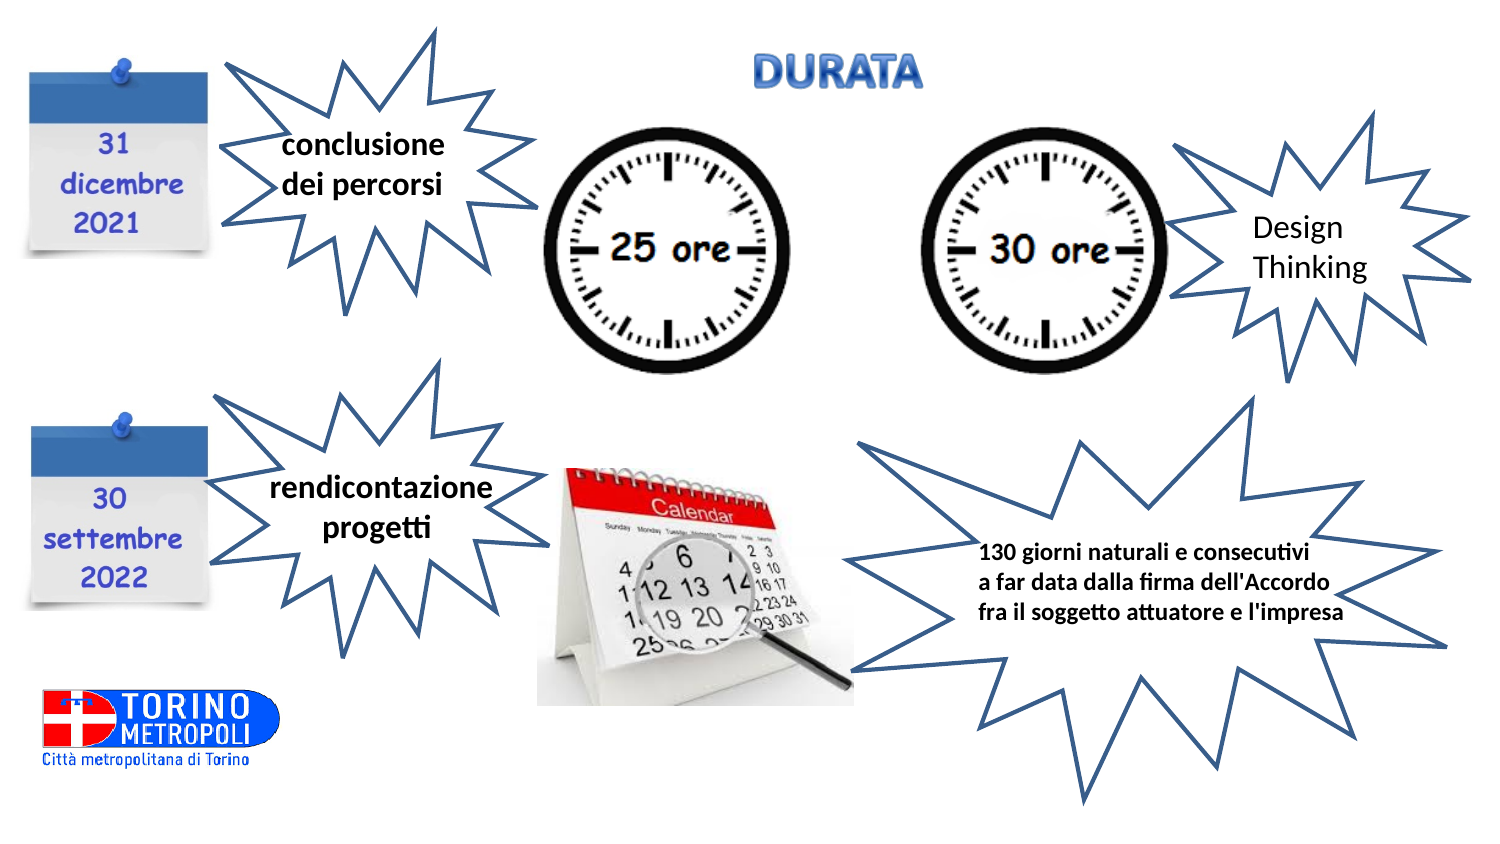

conclusione
dei percorsi
Design
Thinking
rendicontazione
 progetti
130 giorni naturali e consecutivi
a far data dalla firma dell'Accordo
fra il soggetto attuatore e l'impresa